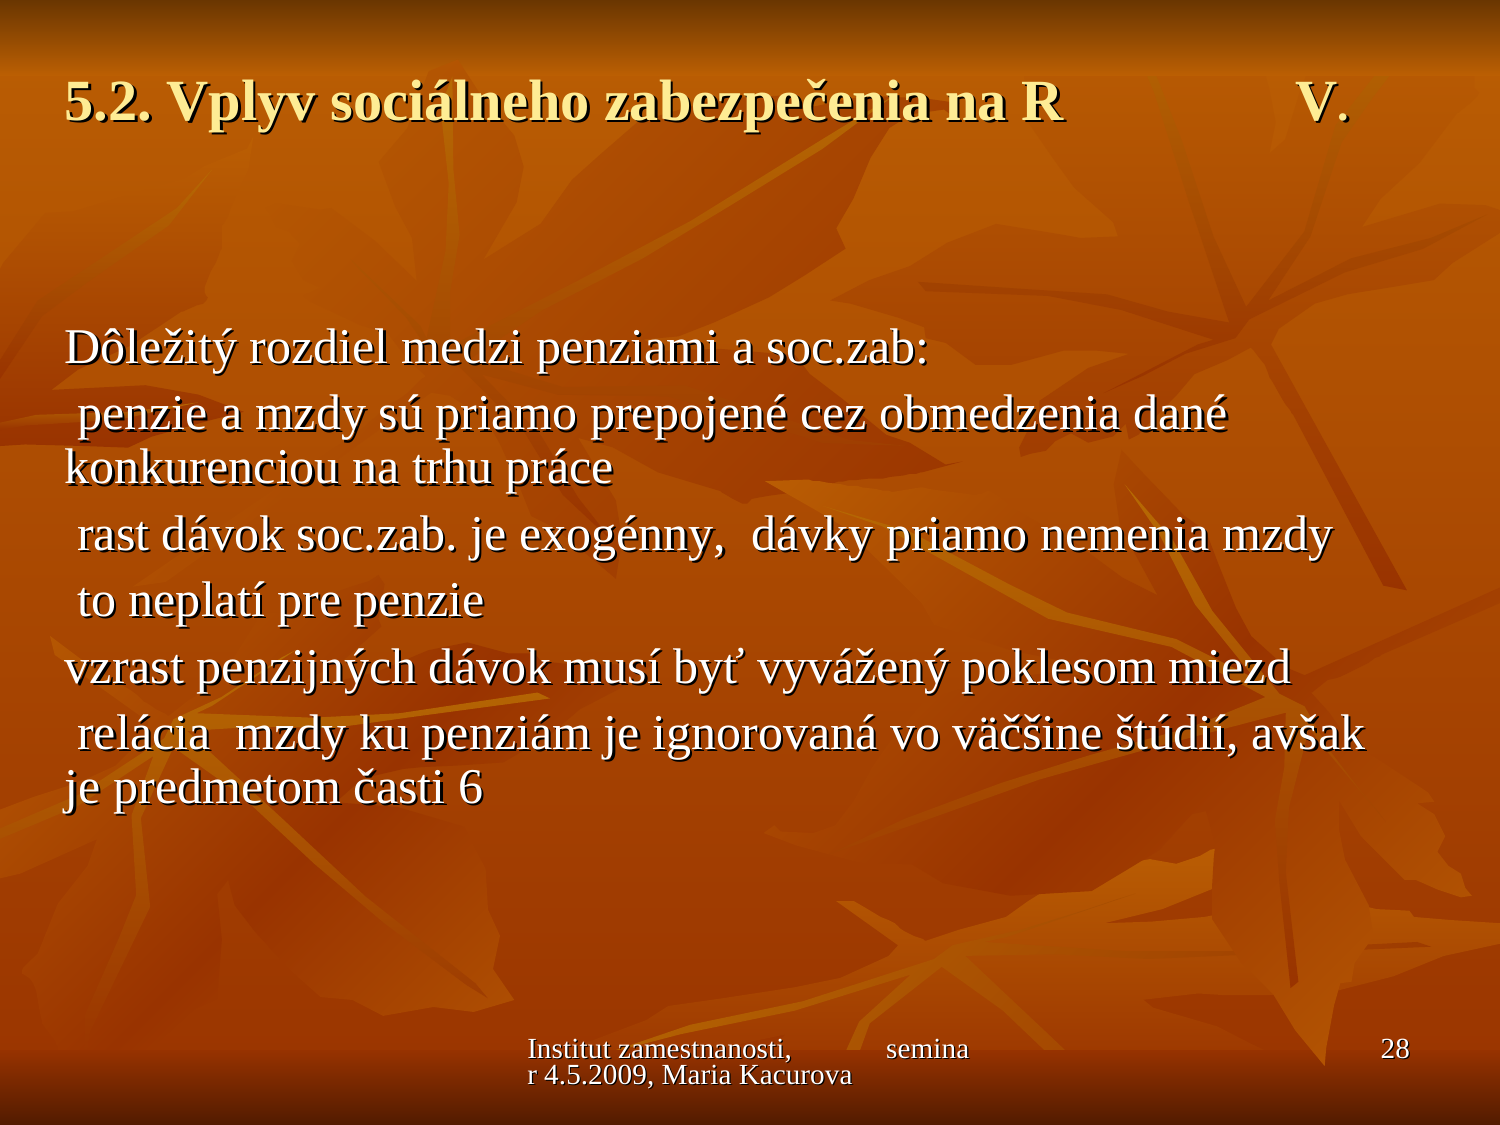

# 5.2. Vplyv sociálneho zabezpečenia na R V.
Dôležitý rozdiel medzi penziami a soc.zab:
 penzie a mzdy sú priamo prepojené cez obmedzenia dané konkurenciou na trhu práce
 rast dávok soc.zab. je exogénny, dávky priamo nemenia mzdy
 to neplatí pre penzie
vzrast penzijných dávok musí byť vyvážený poklesom miezd
 relácia mzdy ku penziám je ignorovaná vo väčšine štúdií, avšak je predmetom časti 6
Institut zamestnanosti, seminar 4.5.2009, Maria Kacurova
28